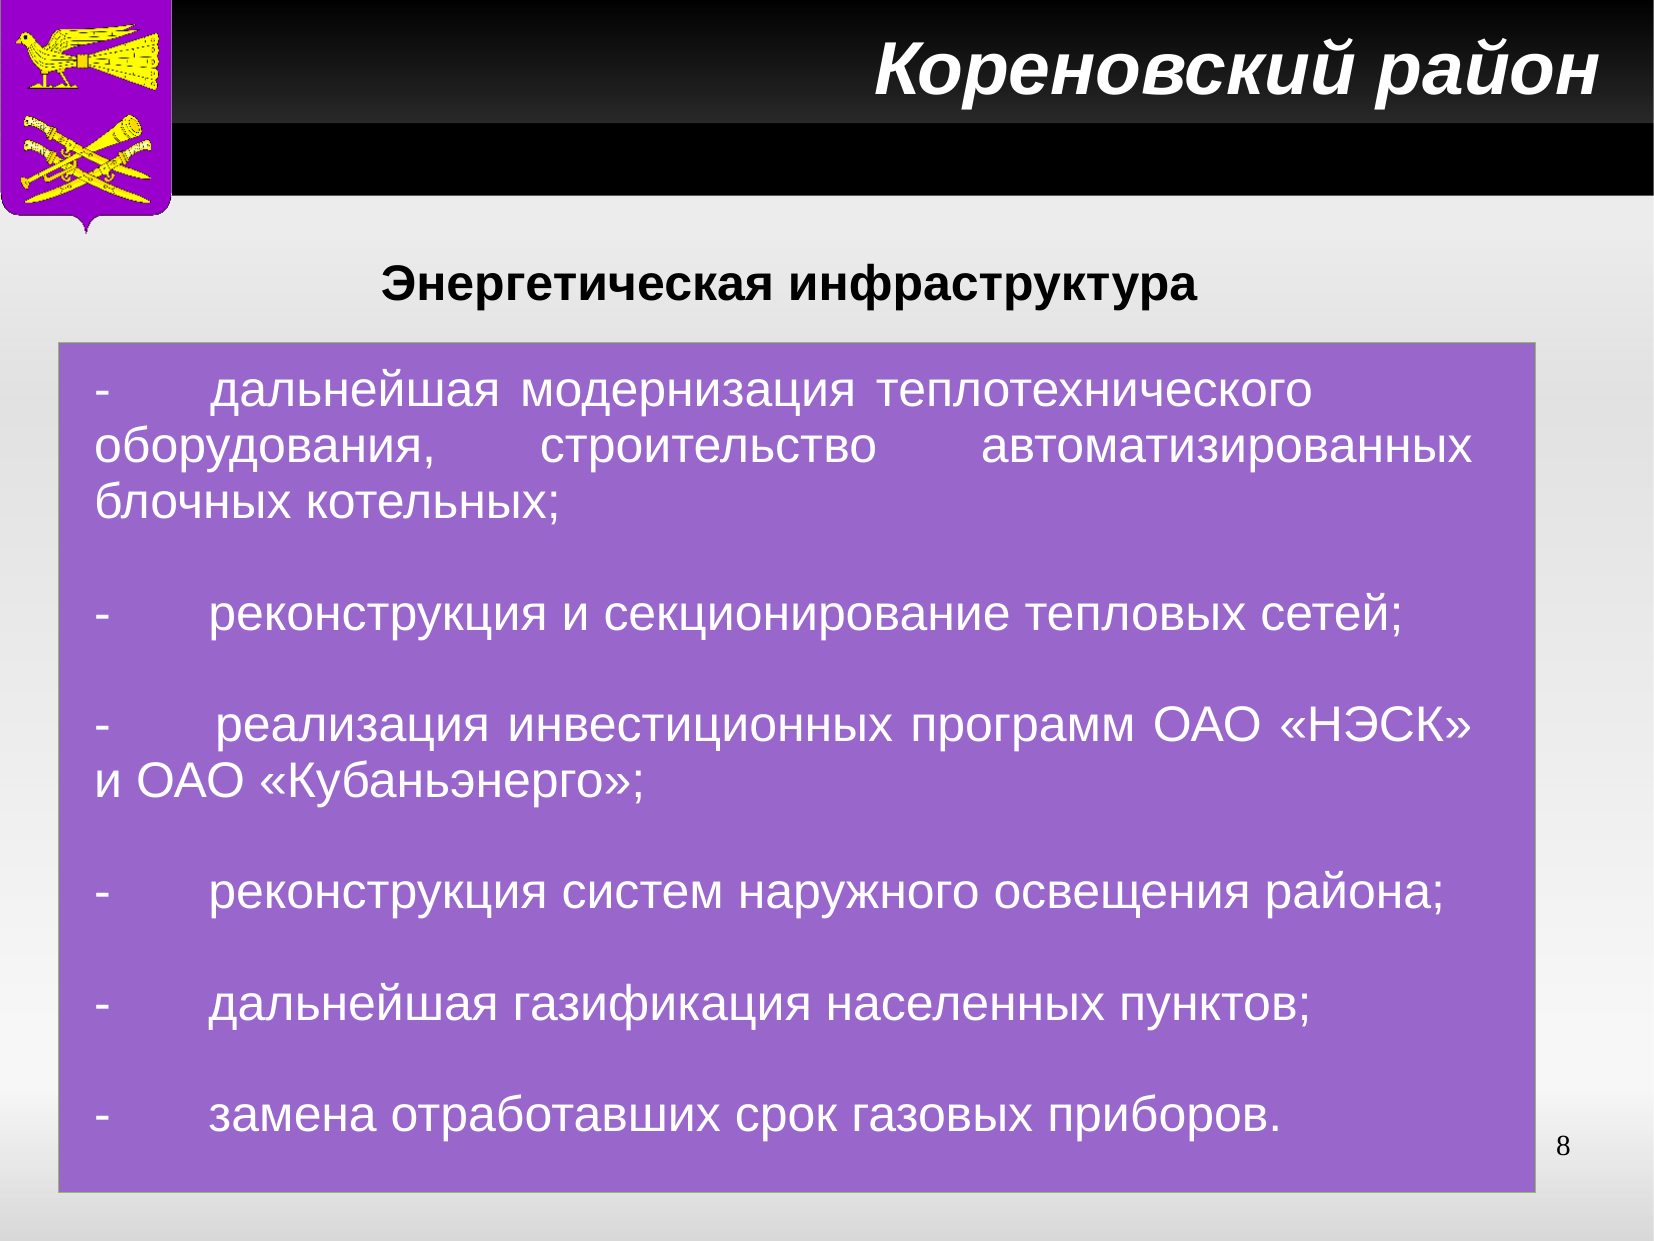

Кореновский район
Энергетическая инфраструктура
- дальнейшая модернизация теплотехнического оборудования, строительство автоматизированных блочных котельных;
- реконструкция и секционирование тепловых сетей;
- реализация инвестиционных программ ОАО «НЭСК» и ОАО «Кубаньэнерго»;
- реконструкция систем наружного освещения района;
- дальнейшая газификация населенных пунктов;
- замена отработавших срок газовых приборов.
8